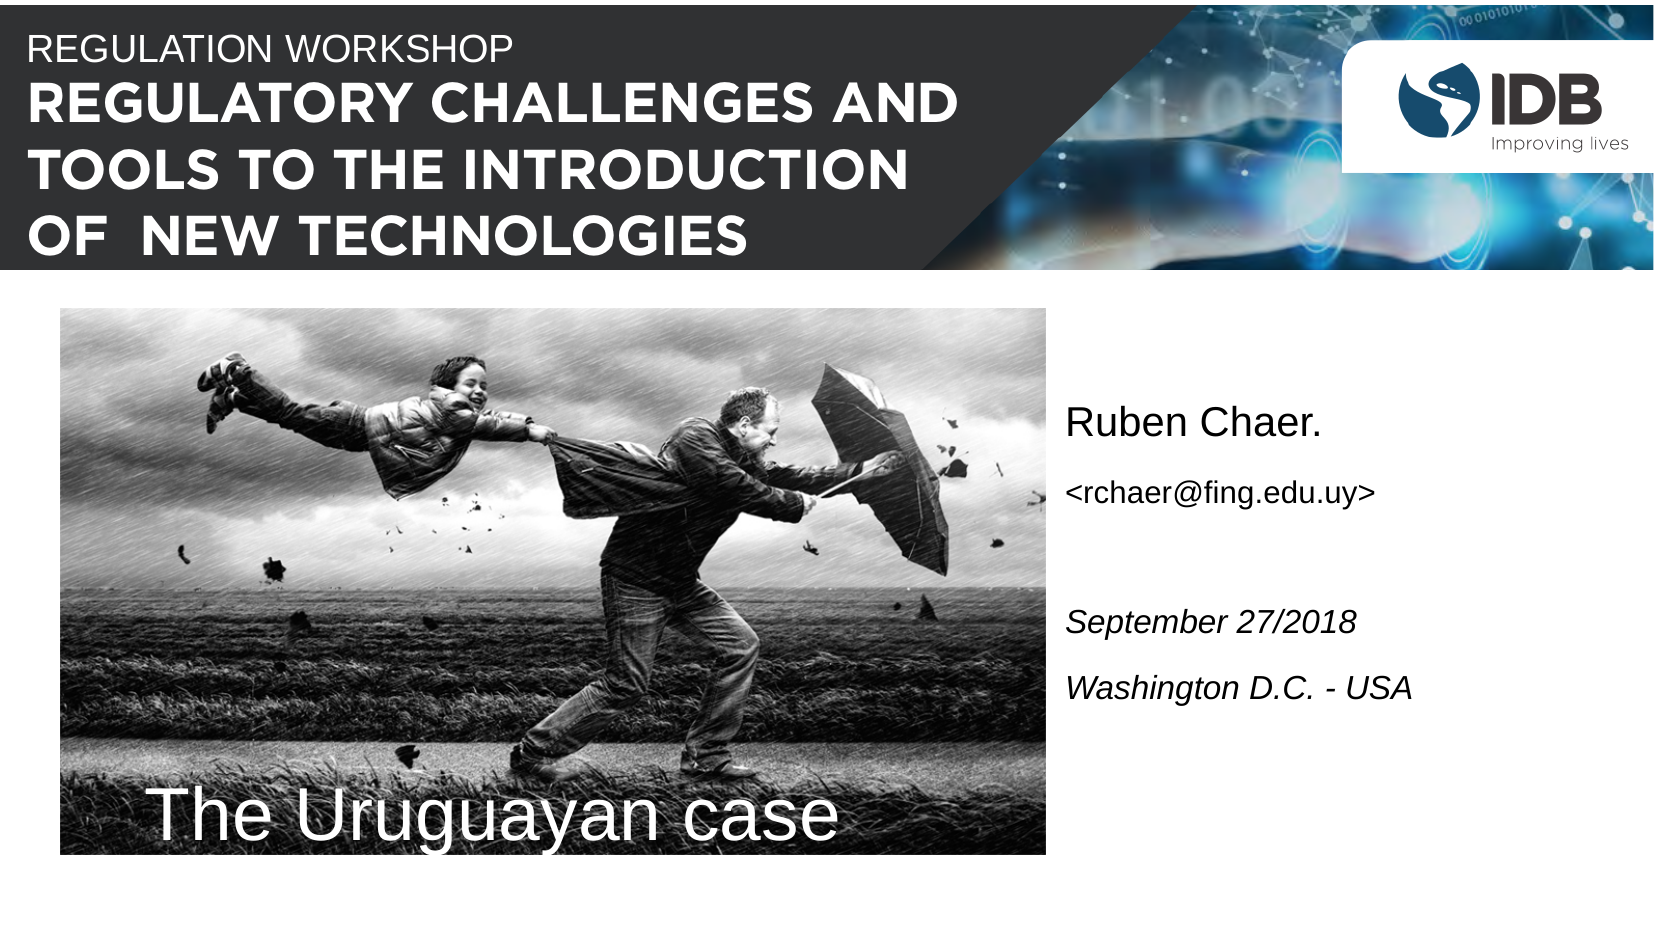

#
Ruben Chaer.
<rchaer@fing.edu.uy>
September 27/2018
Washington D.C. - USA
The Uruguayan case